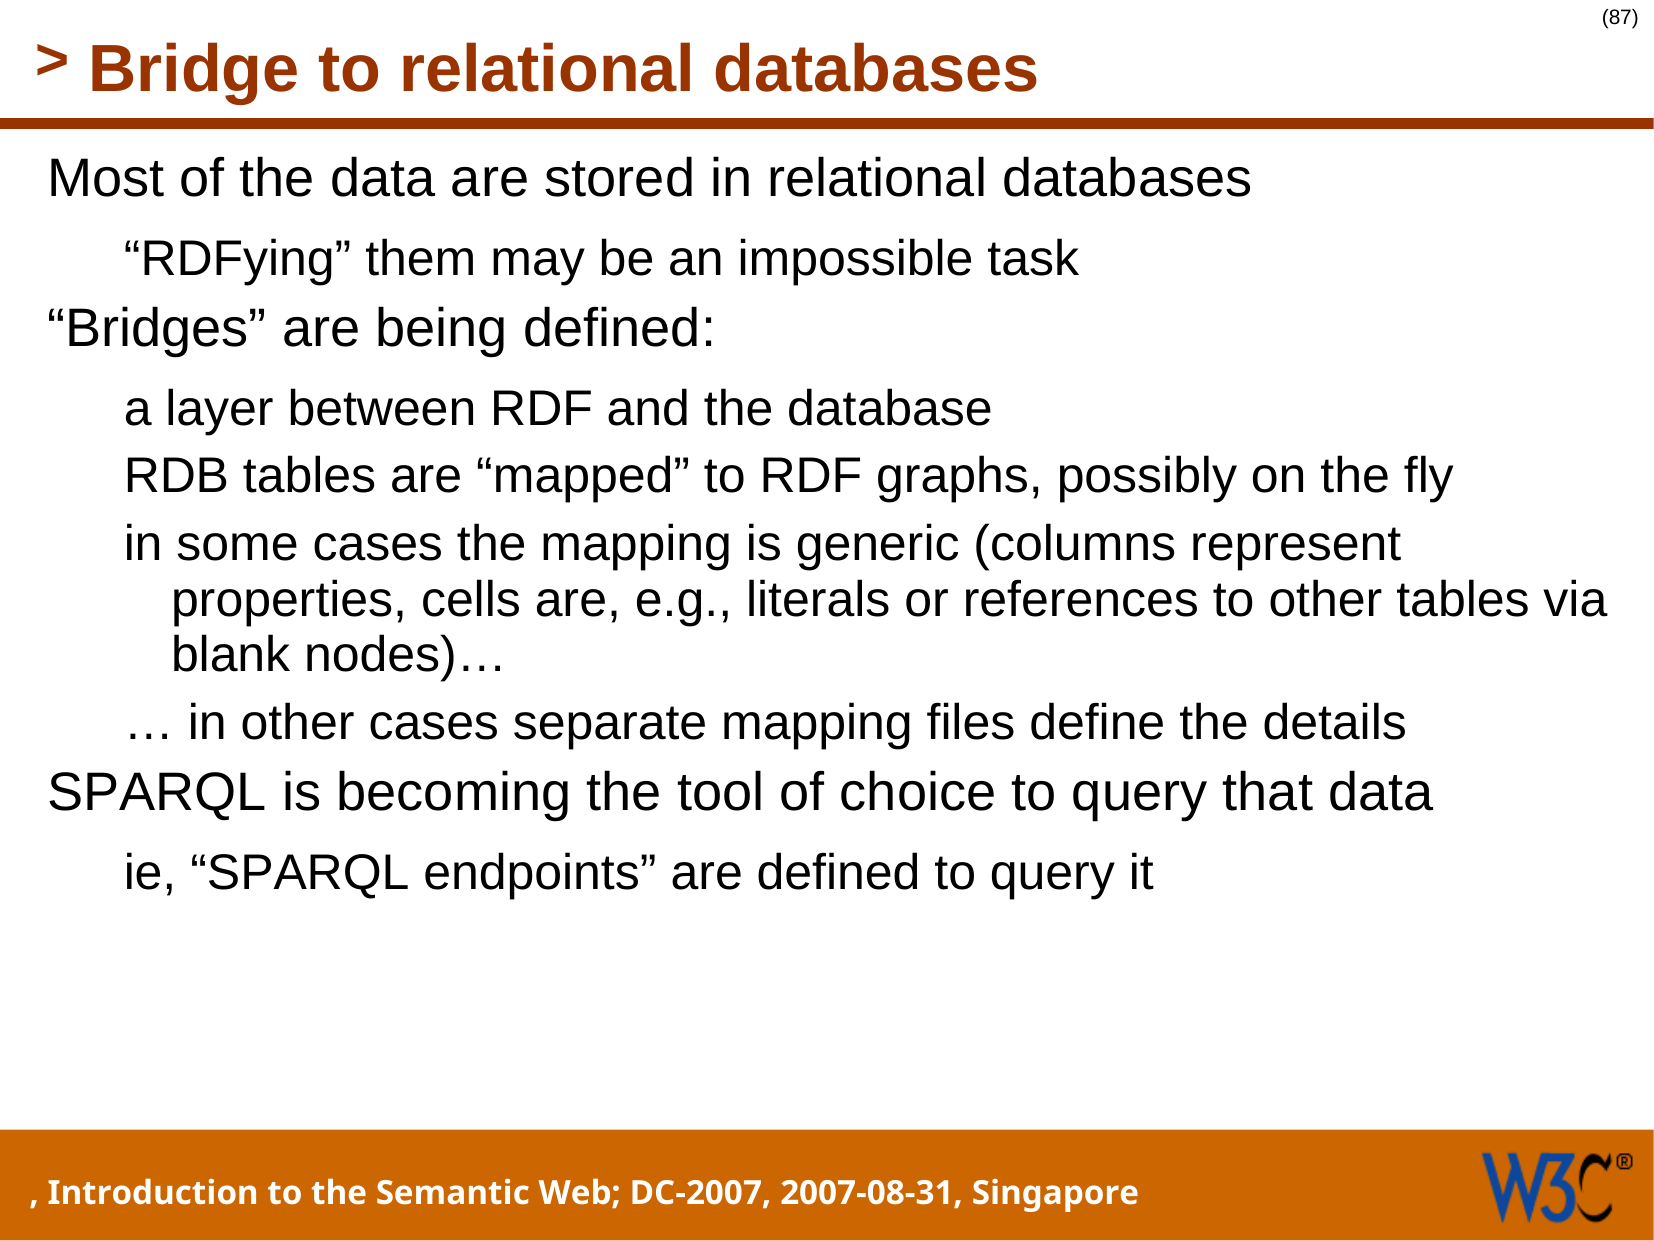

# Bridge to relational databases
Most of the data are stored in relational databases
“RDFying” them may be an impossible task
“Bridges” are being defined:
a layer between RDF and the database
RDB tables are “mapped” to RDF graphs, possibly on the fly
in some cases the mapping is generic (columns represent properties, cells are, e.g., literals or references to other tables via blank nodes)…
… in other cases separate mapping files define the details
SPARQL is becoming the tool of choice to query that data
ie, “SPARQL endpoints” are defined to query it